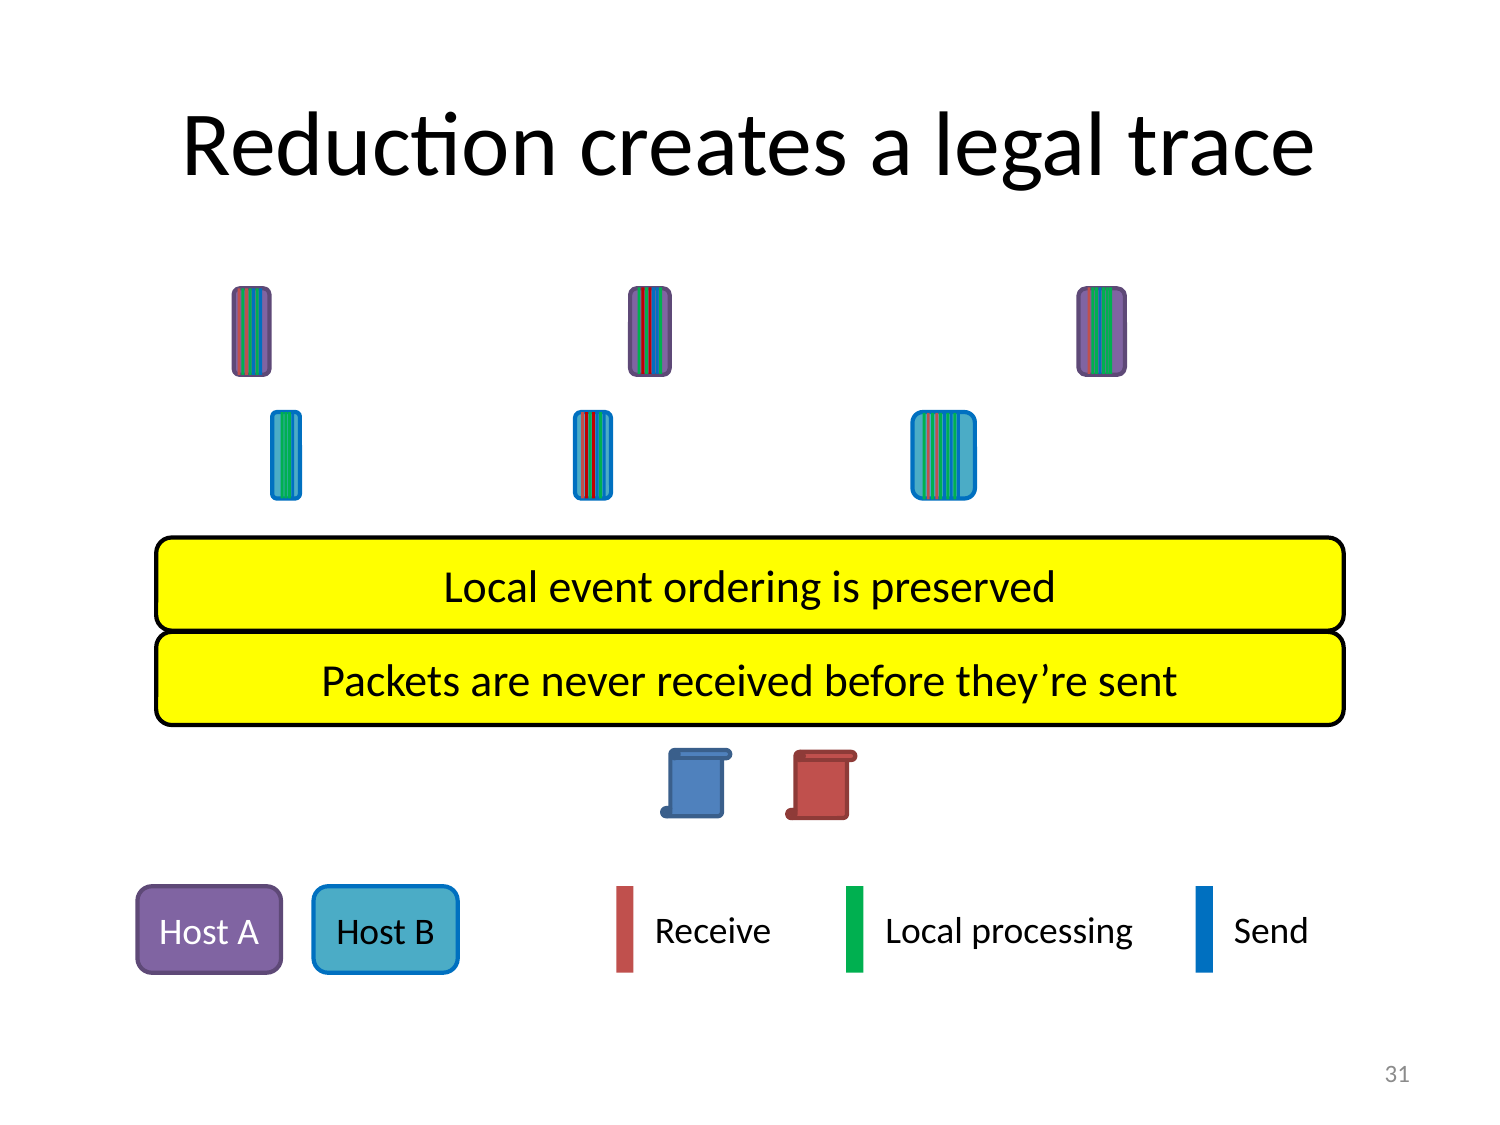

# Reduction creates a legal trace
Local event ordering is preserved
Packets are never received before they’re sent
Host A
Host B
Receive
Local processing
Send